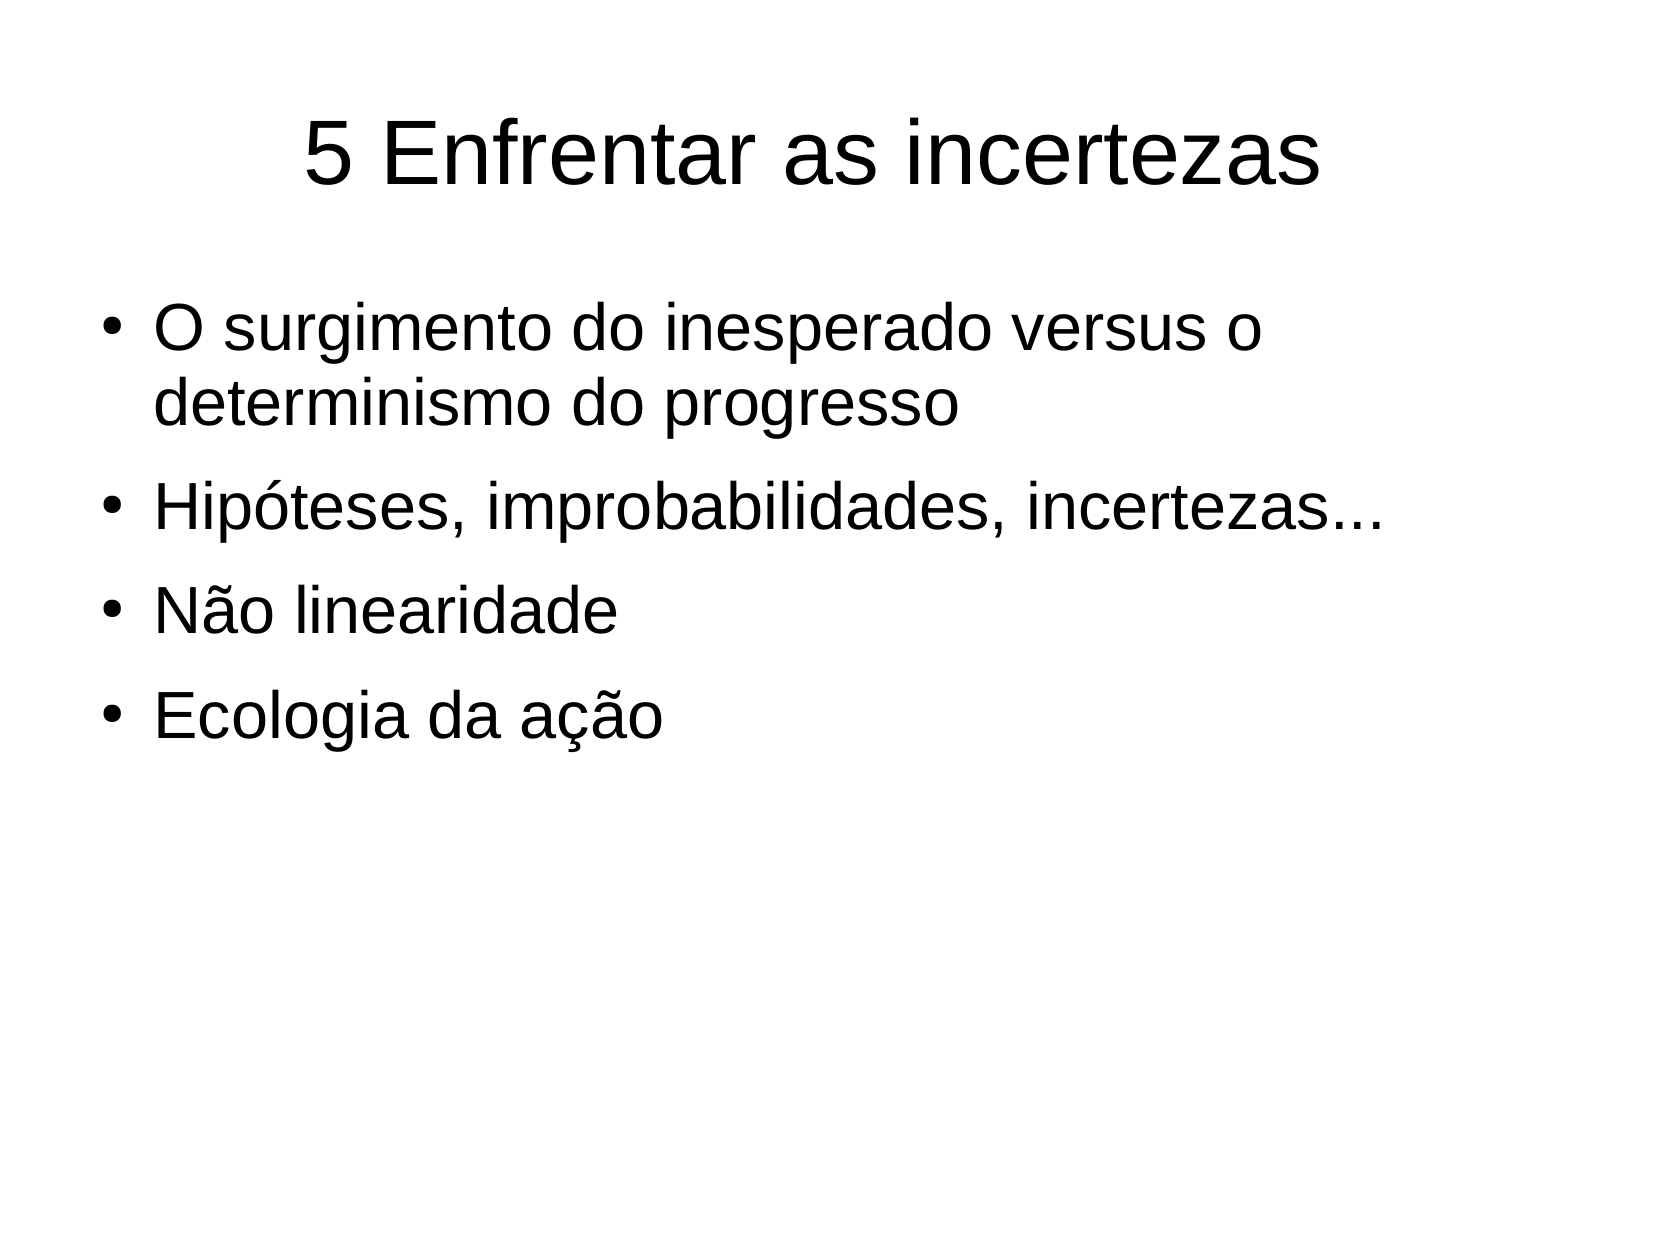

# 5 Enfrentar as incertezas
O surgimento do inesperado versus o determinismo do progresso
Hipóteses, improbabilidades, incertezas...
Não linearidade
Ecologia da ação